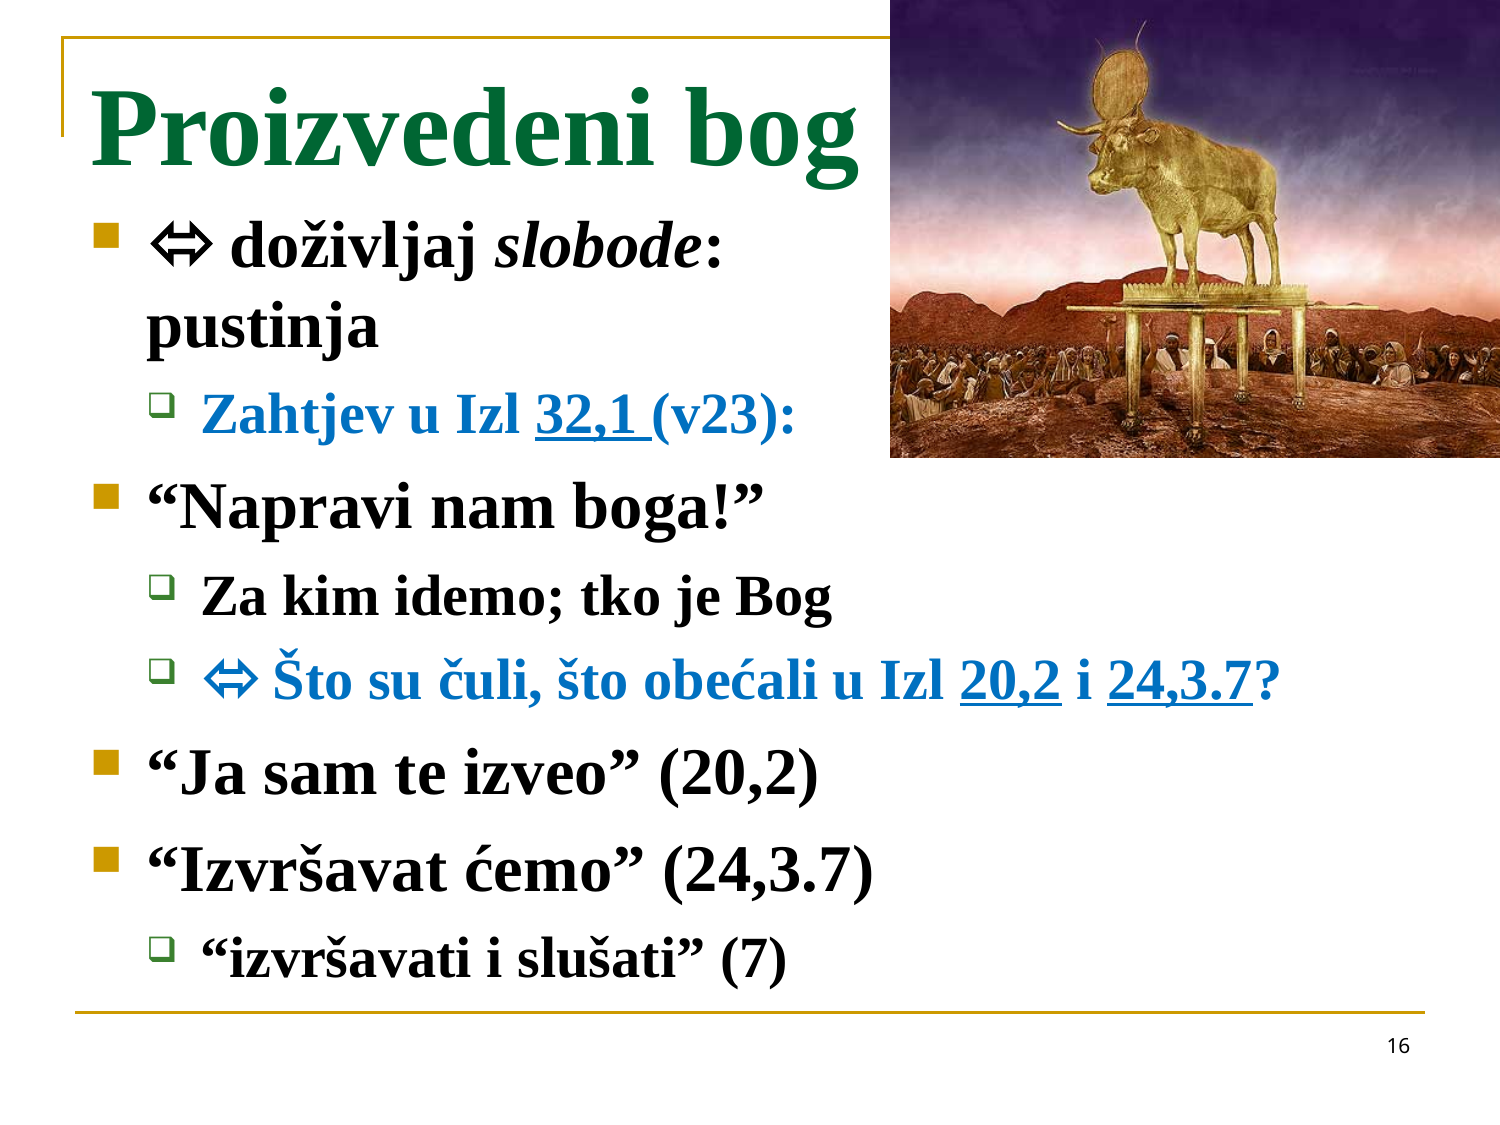

# Proizvedeni bog
 doživljaj slobode:
pustinja
Zahtjev u Izl 32,1 (v23):
“Napravi nam boga!”
Za kim idemo; tko je Bog
 Što su čuli, što obećali u Izl 20,2 i 24,3.7?
“Ja sam te izveo” (20,2)
“Izvršavat ćemo” (24,3.7)
“izvršavati i slušati” (7)